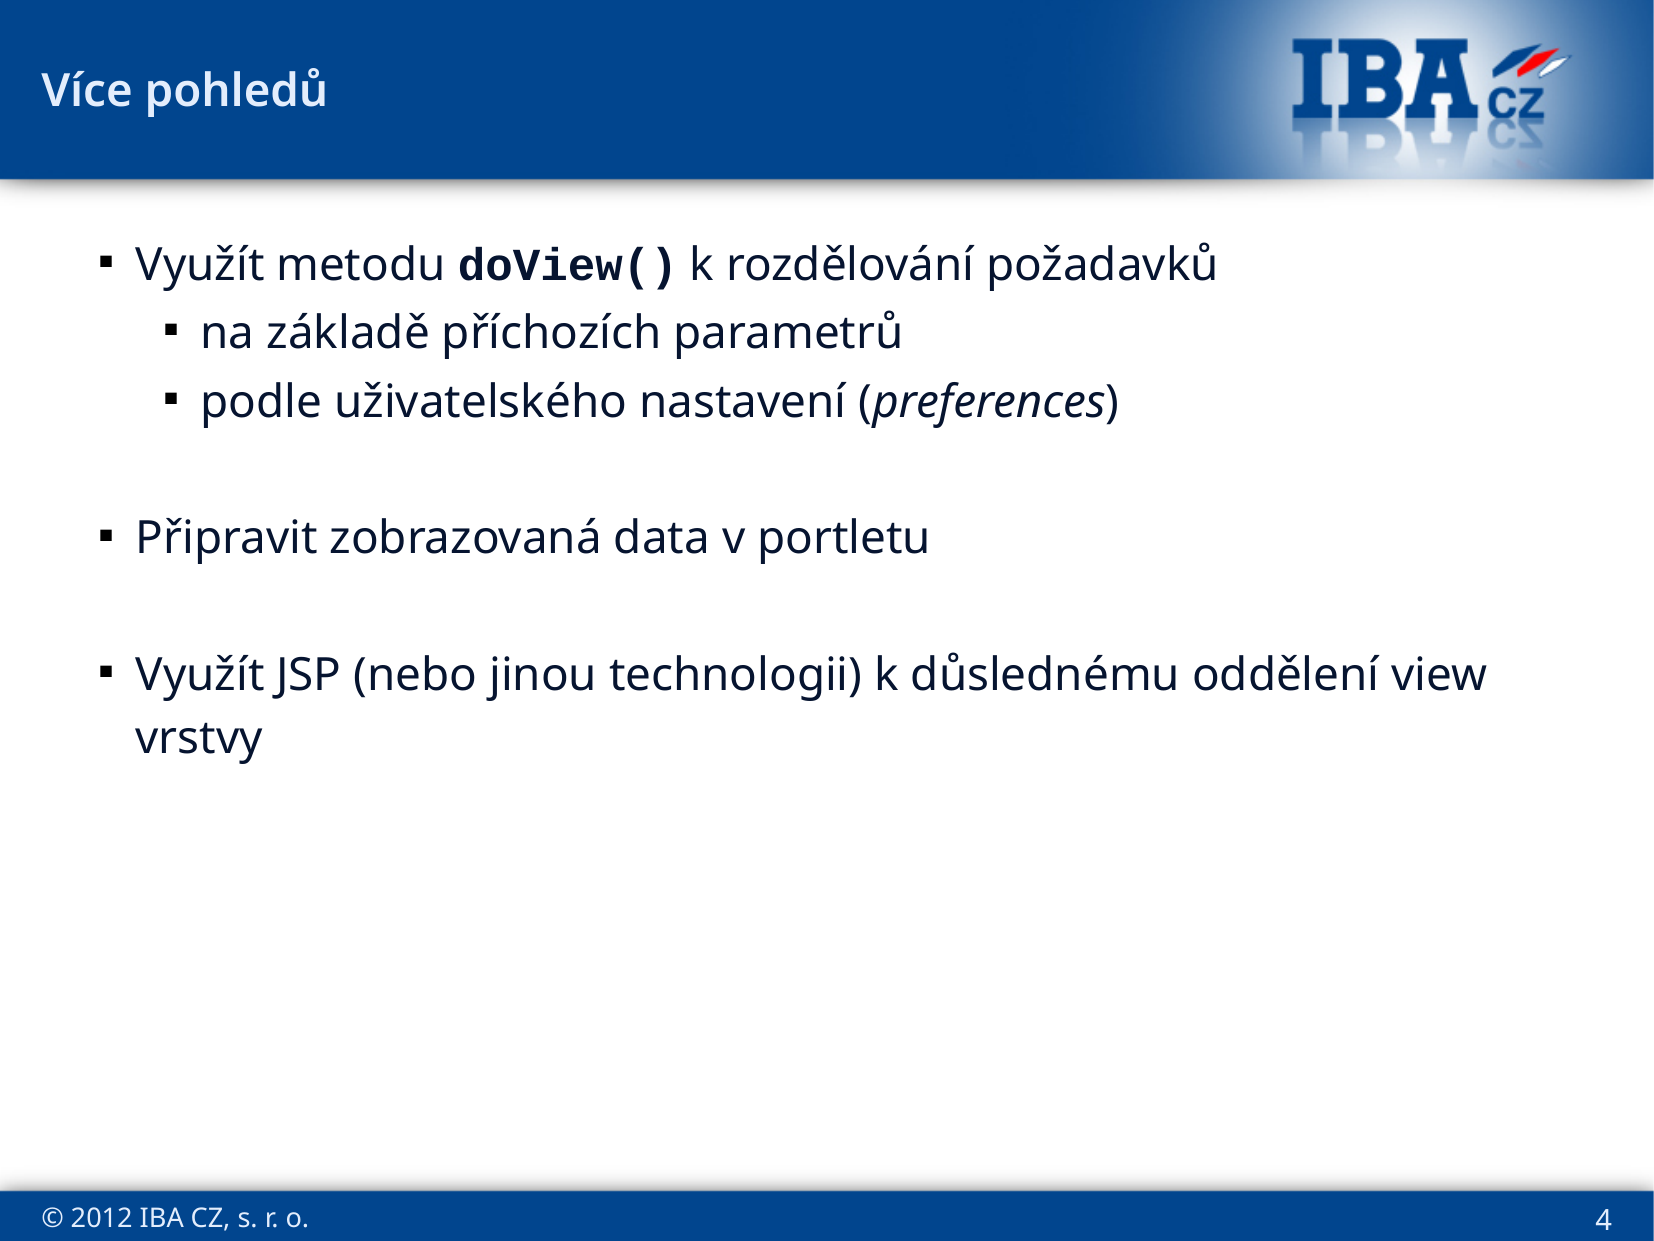

# Více pohledů
Využít metodu doView() k rozdělování požadavků
na základě příchozích parametrů
podle uživatelského nastavení (preferences)
Připravit zobrazovaná data v portletu
Využít JSP (nebo jinou technologii) k důslednému oddělení view vrstvy
4